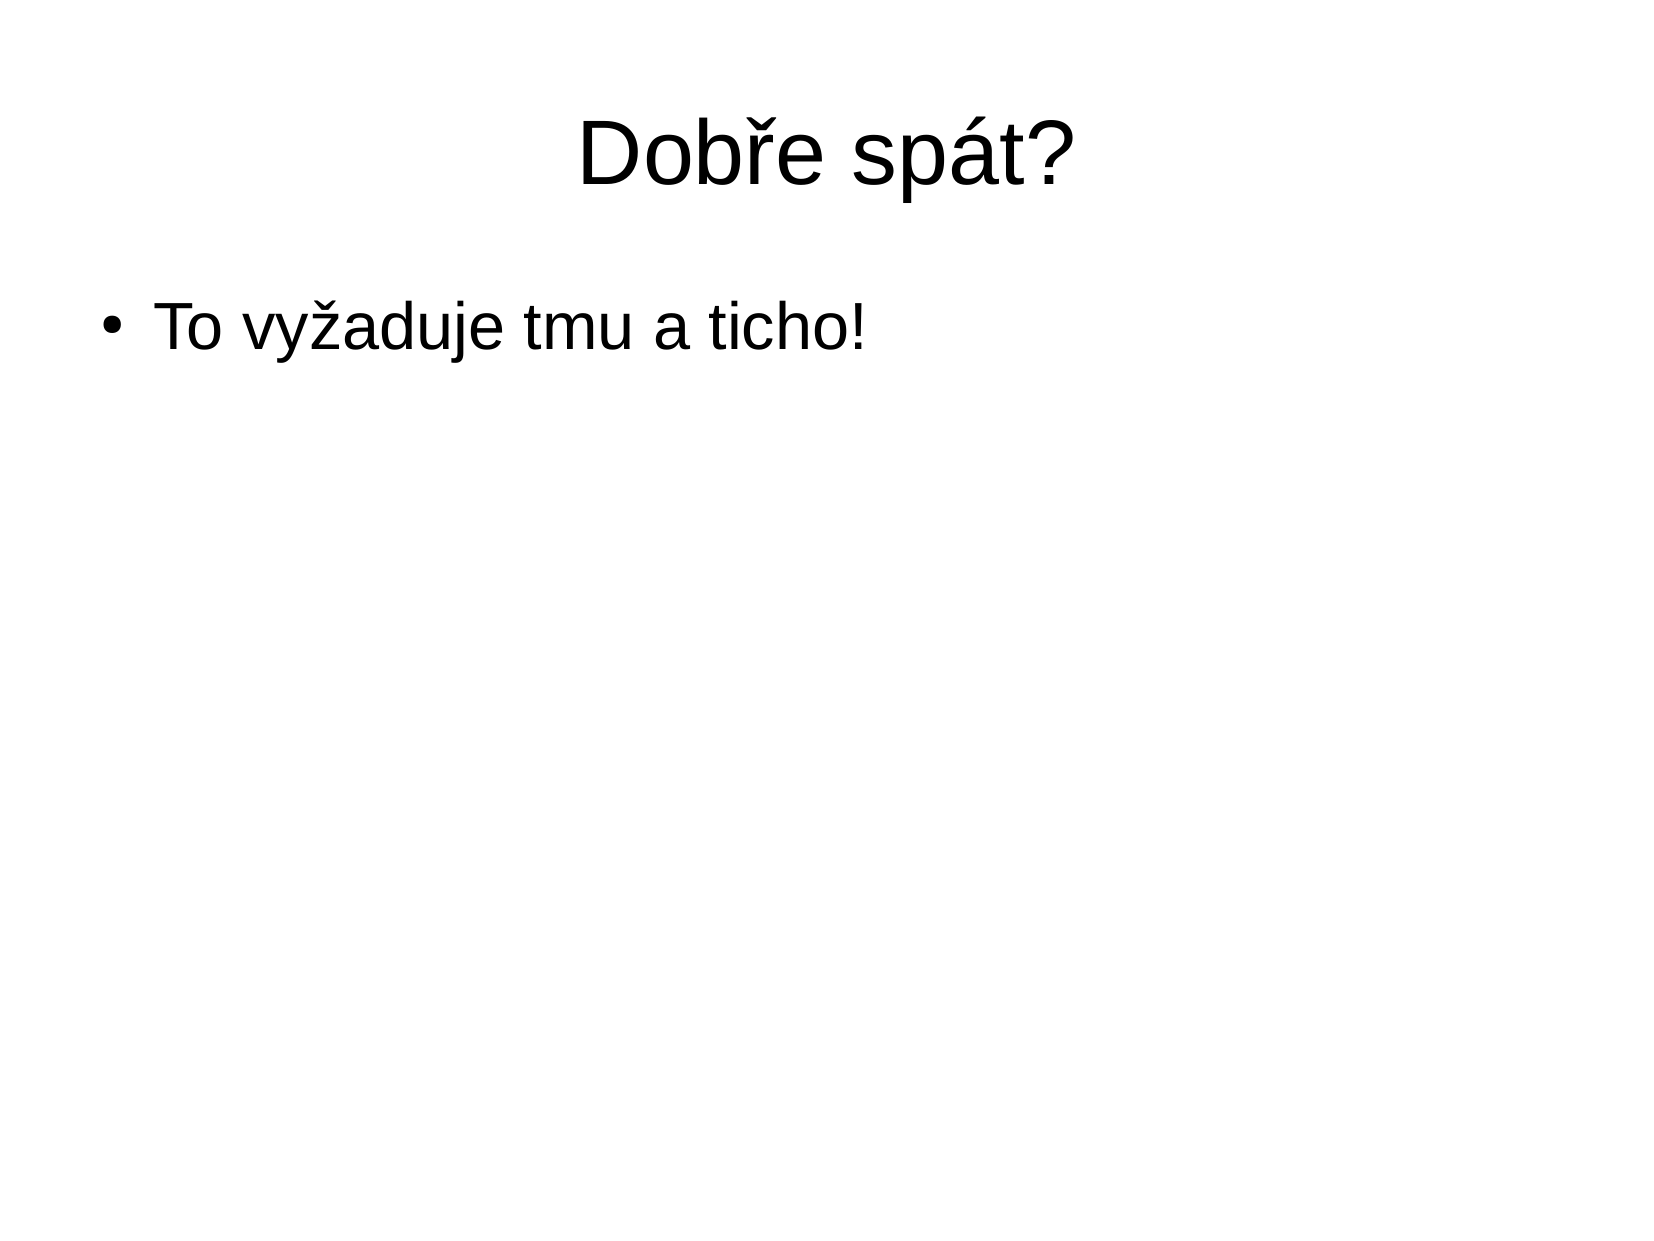

# Dobře spát?
To vyžaduje tmu a ticho!